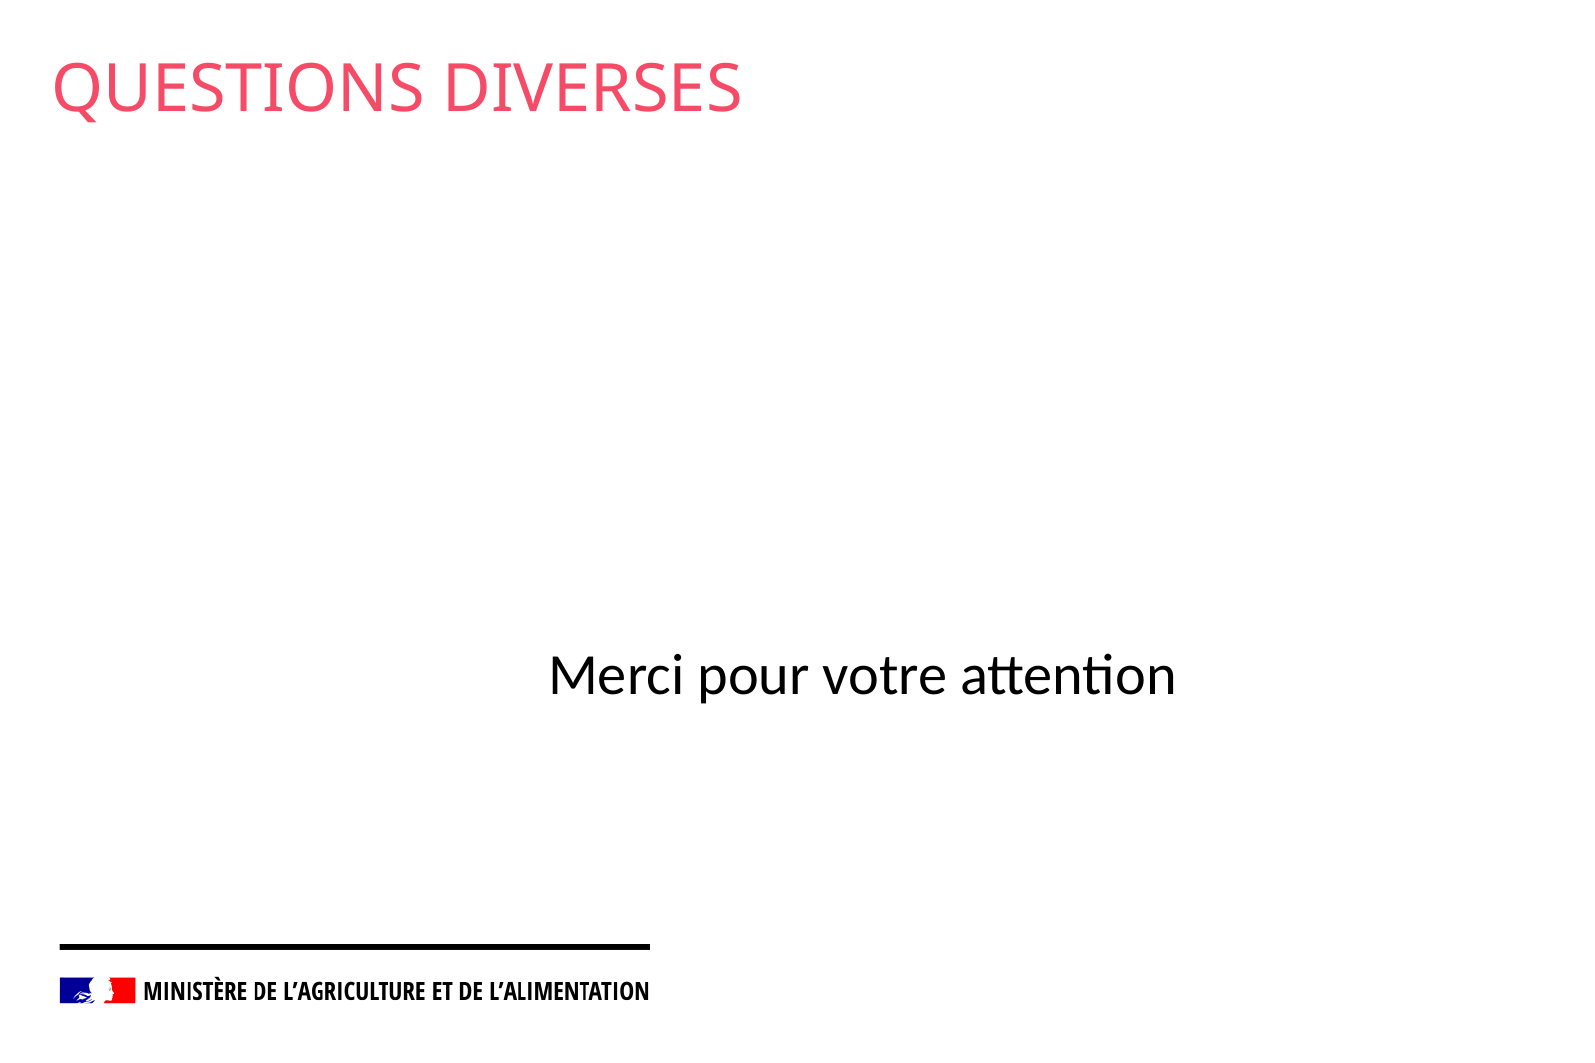

# QUESTIONS DIVERSES
Merci pour votre attention